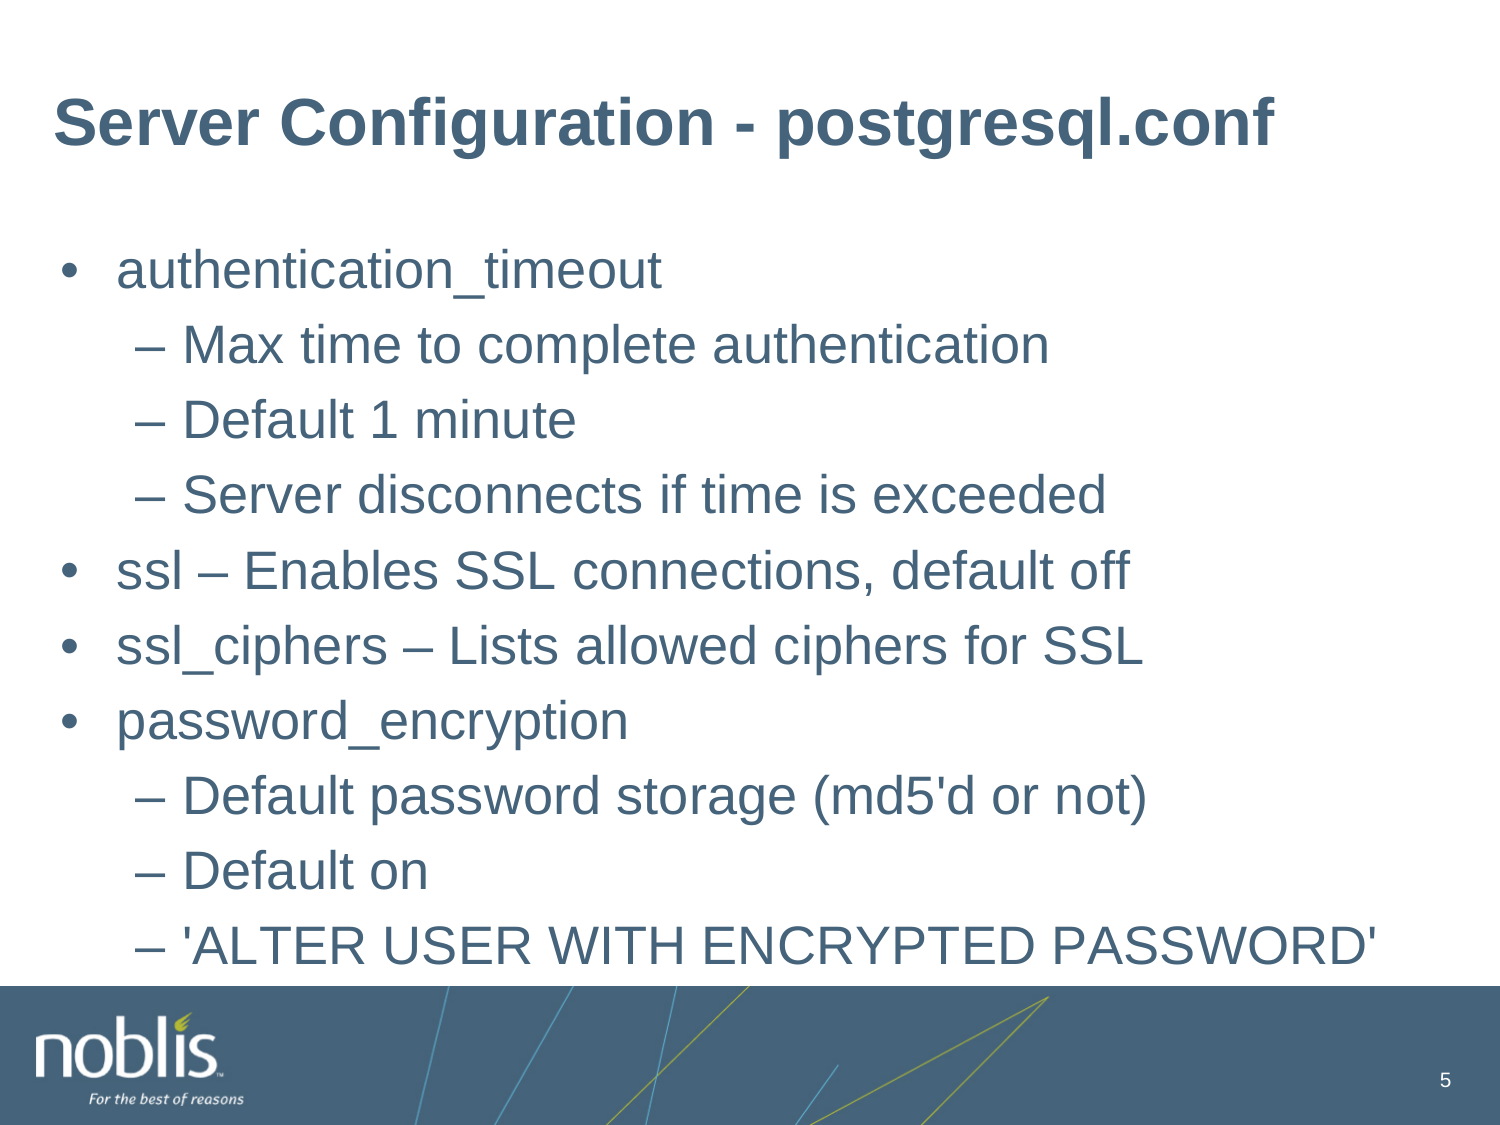

# Server Configuration - postgresql.conf
authentication_timeout
Max time to complete authentication
Default 1 minute
Server disconnects if time is exceeded
ssl – Enables SSL connections, default off
ssl_ciphers – Lists allowed ciphers for SSL
password_encryption
Default password storage (md5'd or not)
Default on
'ALTER USER WITH ENCRYPTED PASSWORD'